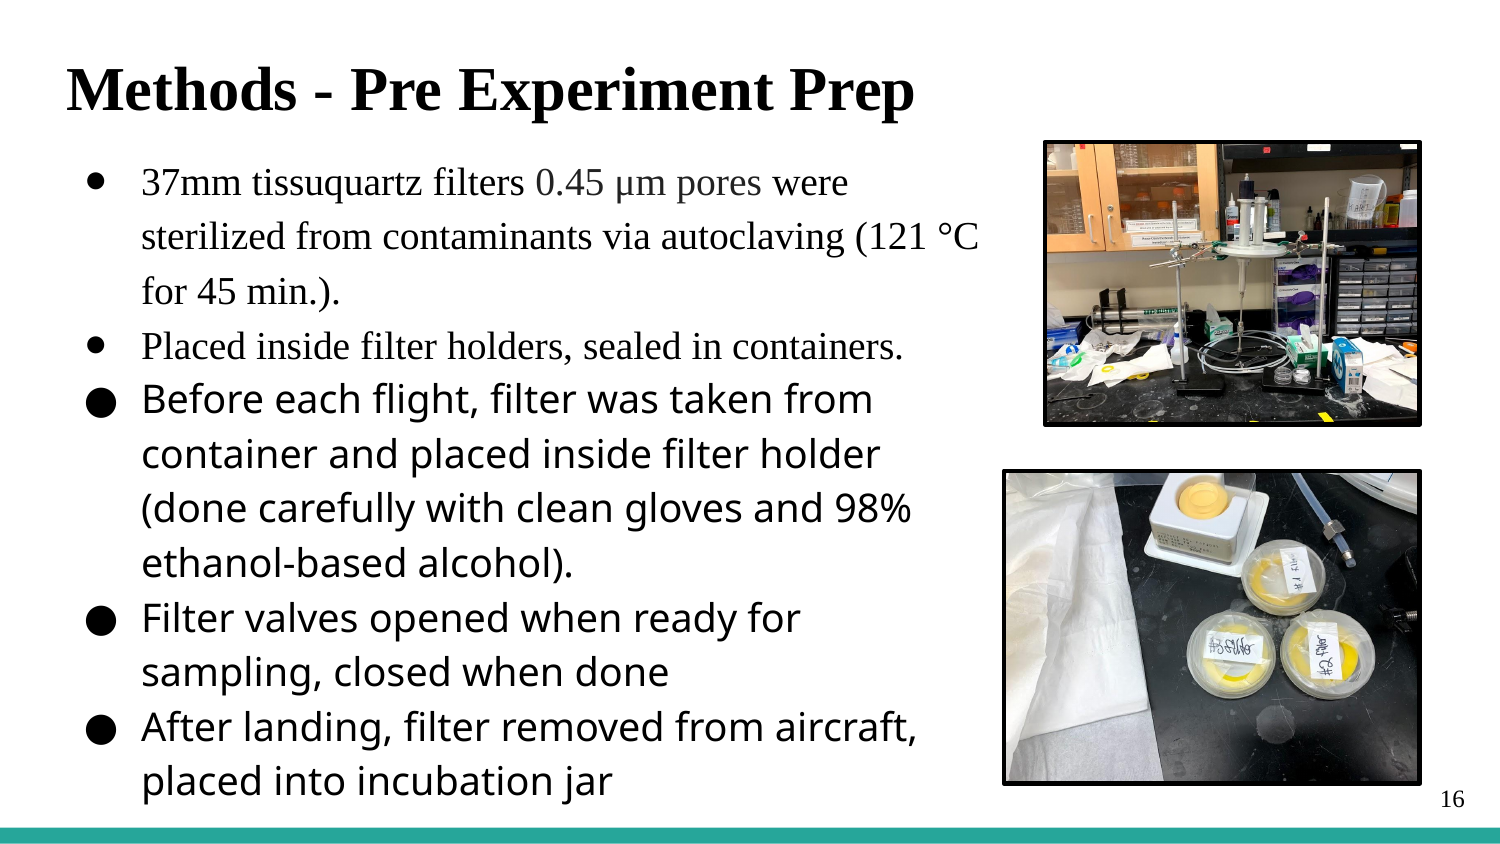

# Methods - Pre Experiment Prep
37mm tissuquartz filters 0.45 μm pores were sterilized from contaminants via autoclaving (121 °C for 45 min.).
Placed inside filter holders, sealed in containers.
Before each flight, filter was taken from container and placed inside filter holder (done carefully with clean gloves and 98% ethanol-based alcohol).
Filter valves opened when ready for sampling, closed when done
After landing, filter removed from aircraft, placed into incubation jar